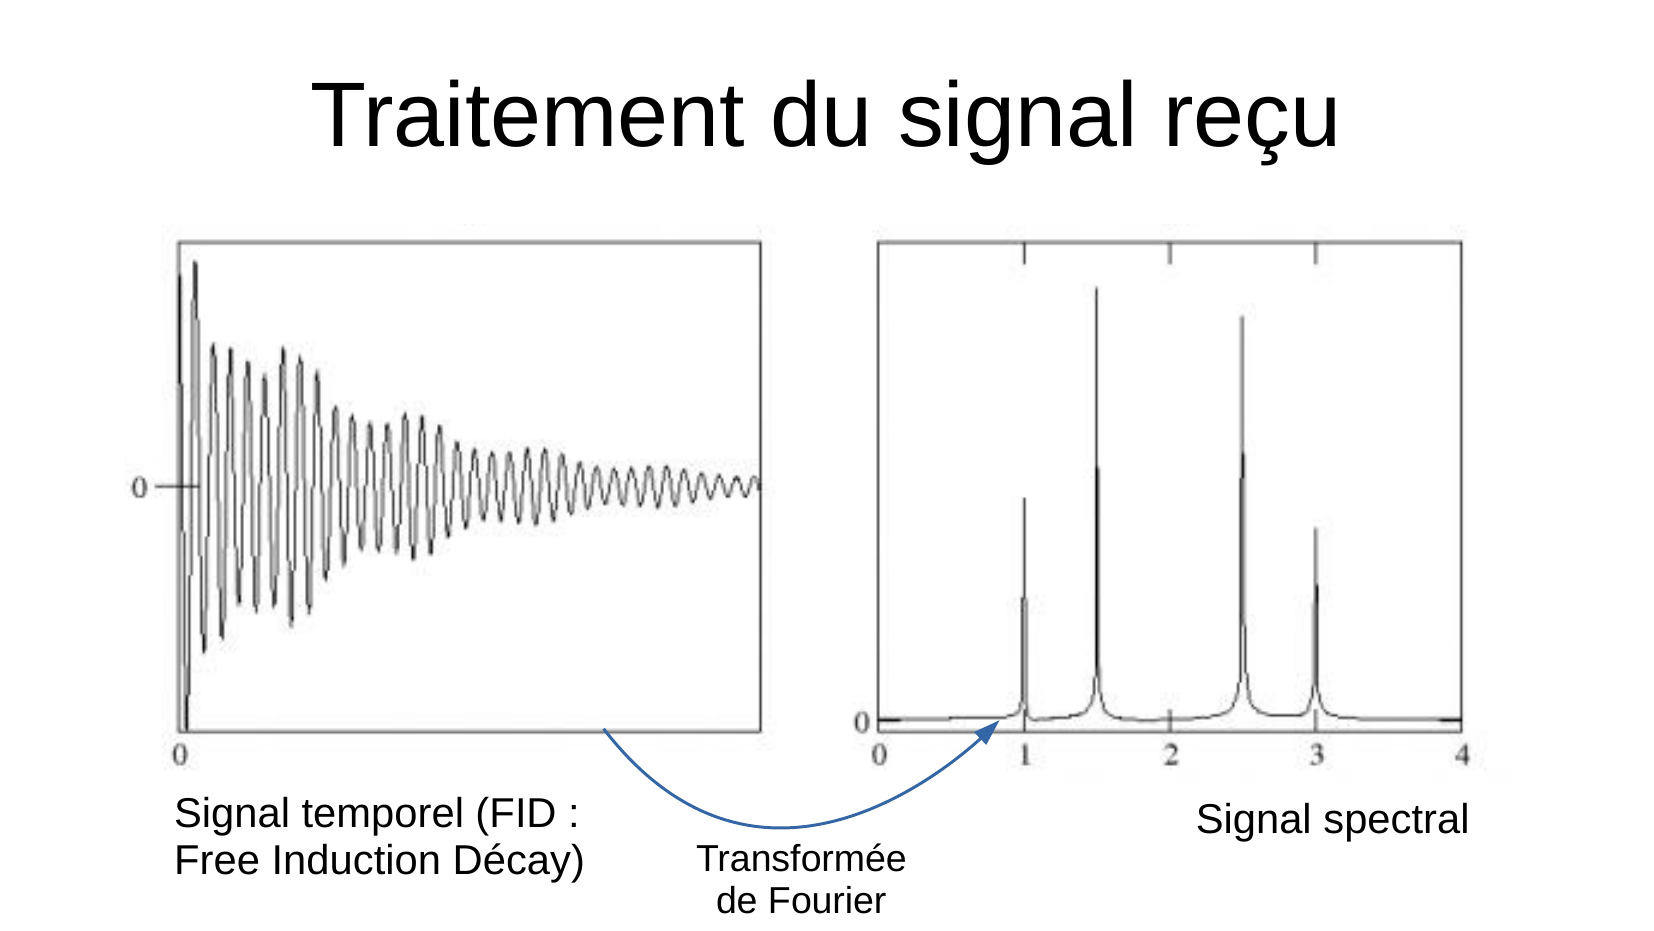

# Traitement du signal reçu
Signal temporel (FID : Free Induction Décay)
Signal spectral
Transformée de Fourier